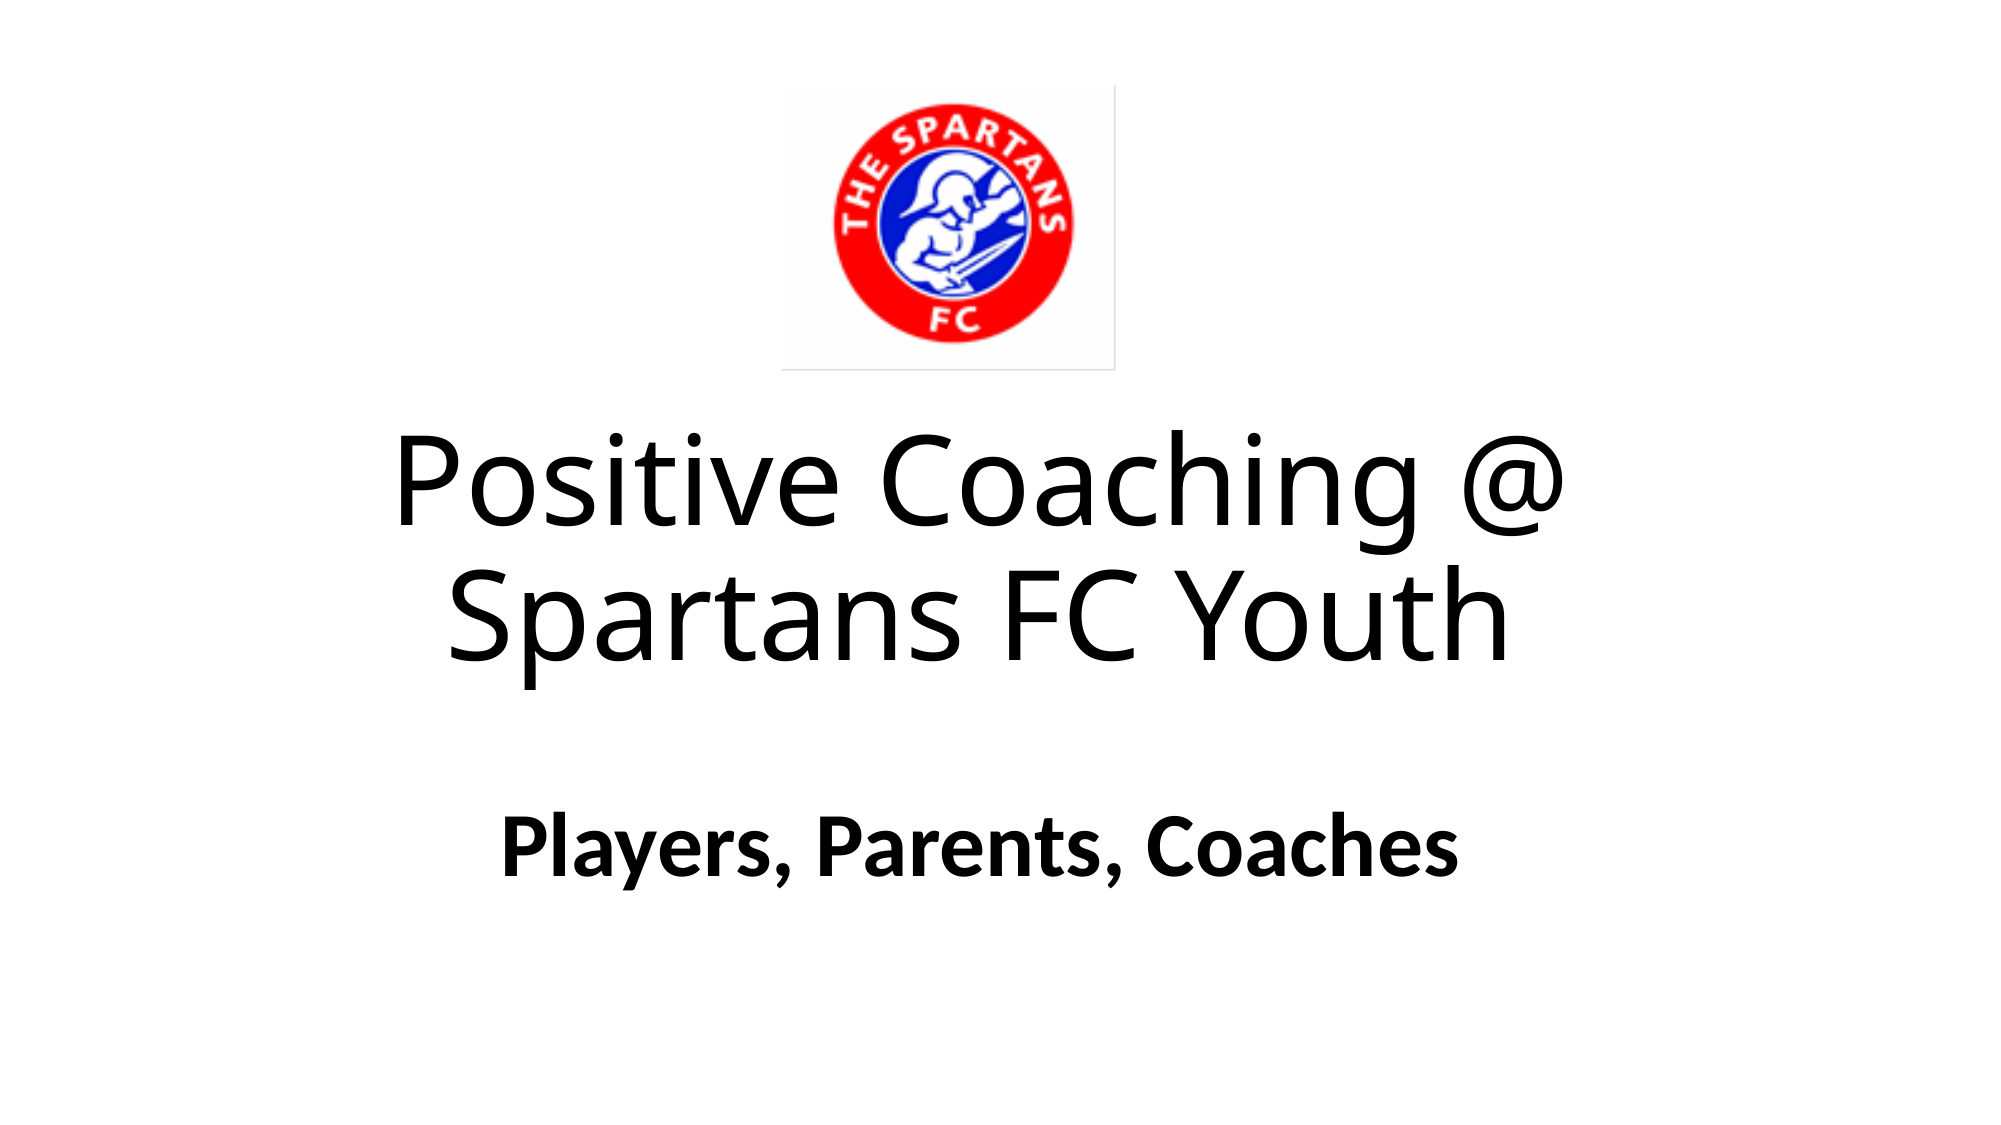

# Positive Coaching @ Spartans FC Youth
Players, Parents, Coaches